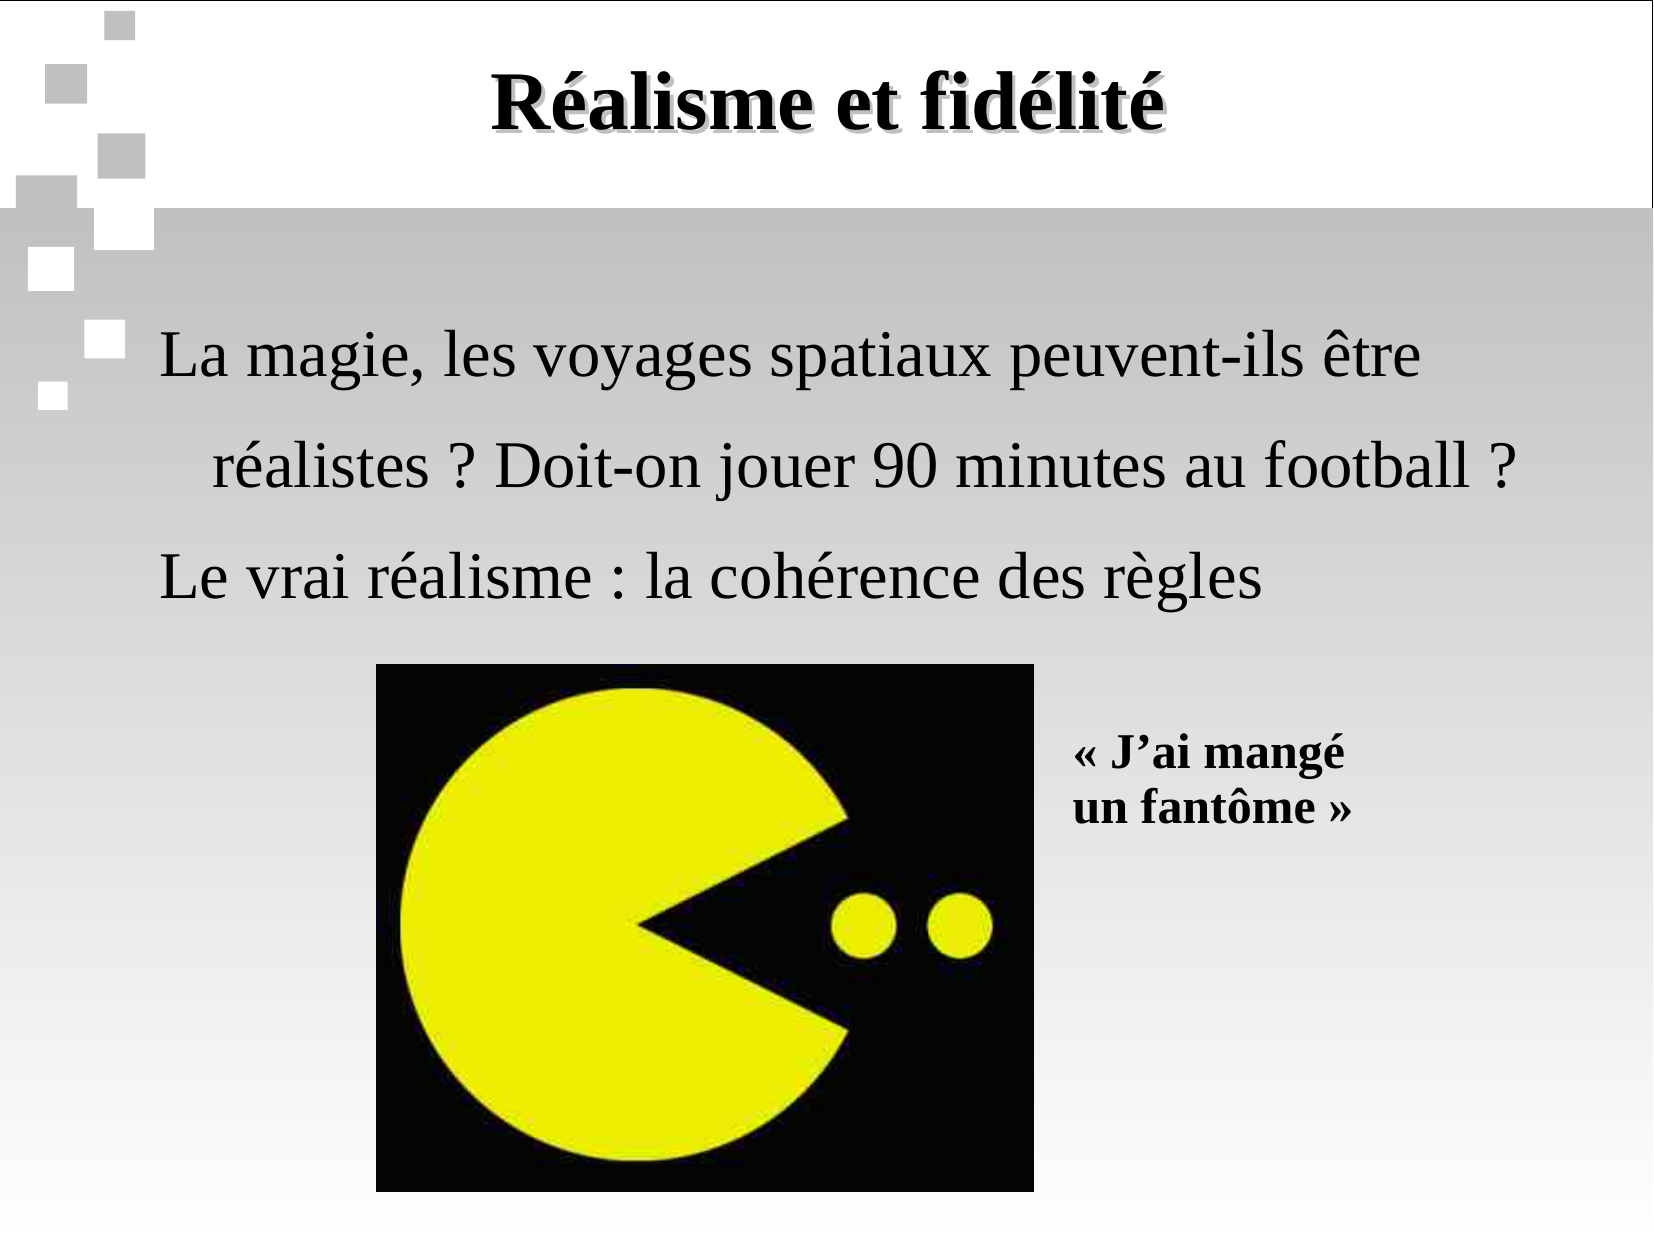

# Réalisme et fidélité
La magie, les voyages spatiaux peuvent-ils être réalistes ? Doit-on jouer 90 minutes au football ?
Le vrai réalisme : la cohérence des règles
« J’ai mangé
un fantôme »